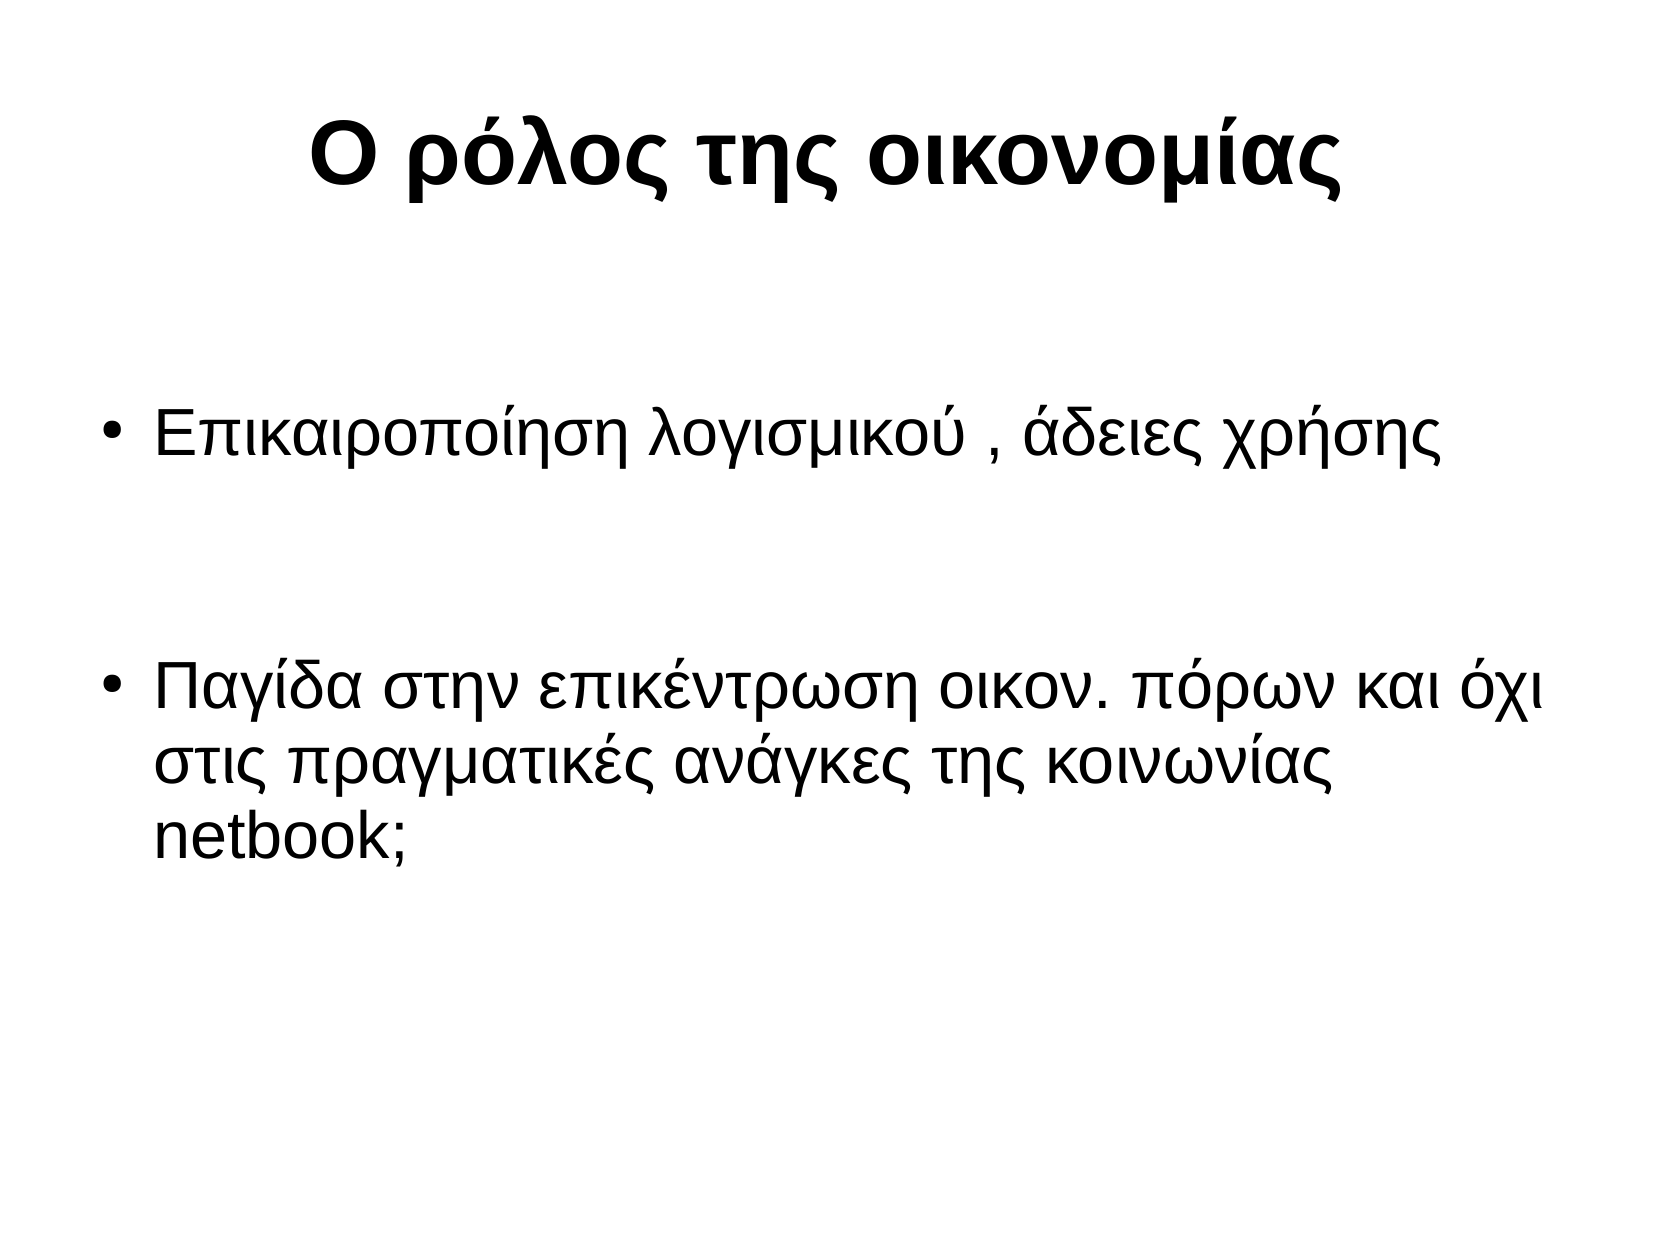

# Ο ρόλος της οικονομίας
Επικαιροποίηση λογισμικού , άδειες χρήσης
Παγίδα στην επικέντρωση οικον. πόρων και όχι στις πραγματικές ανάγκες της κοινωνίας netbook;